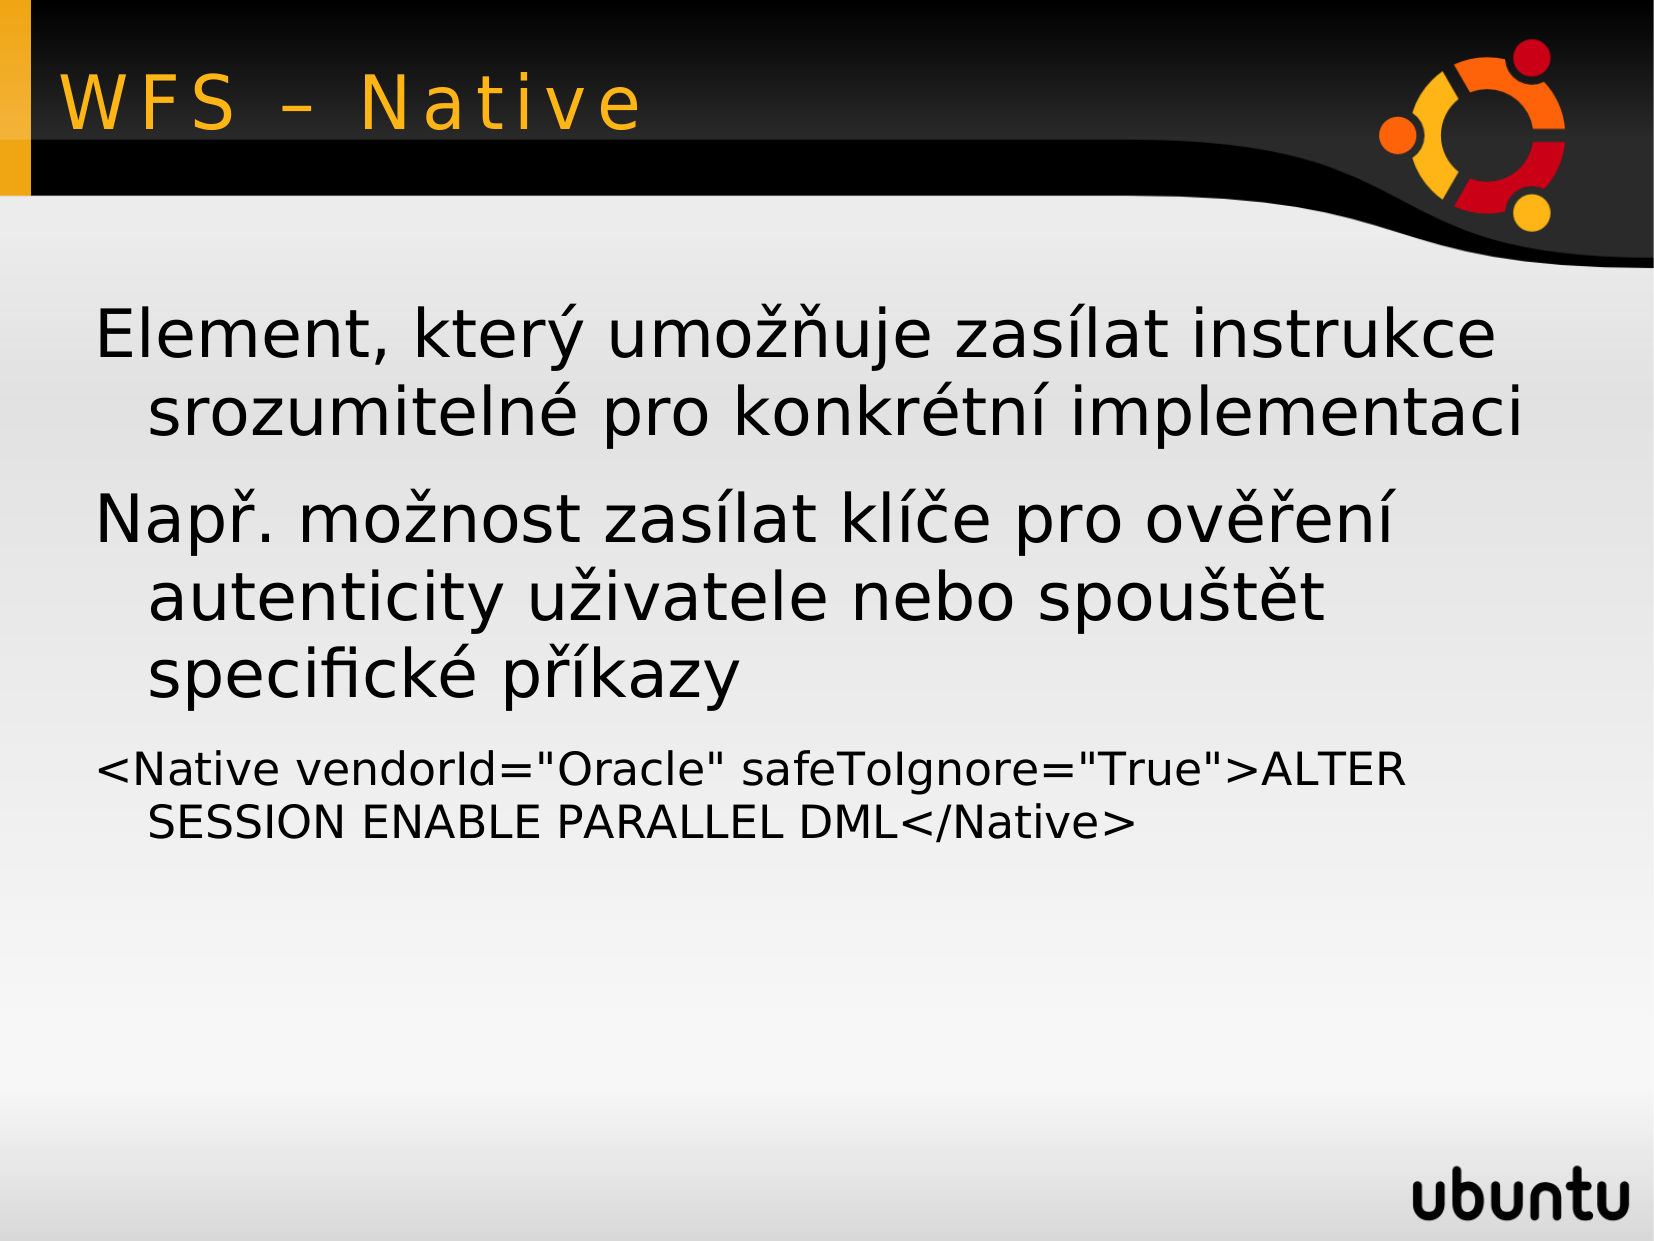

# WFS – Native
Element, který umožňuje zasílat instrukce srozumitelné pro konkrétní implementaci
Např. možnost zasílat klíče pro ověření autenticity uživatele nebo spouštět specifické příkazy
<Native vendorId="Oracle" safeToIgnore="True">ALTER SESSION ENABLE PARALLEL DML</Native>